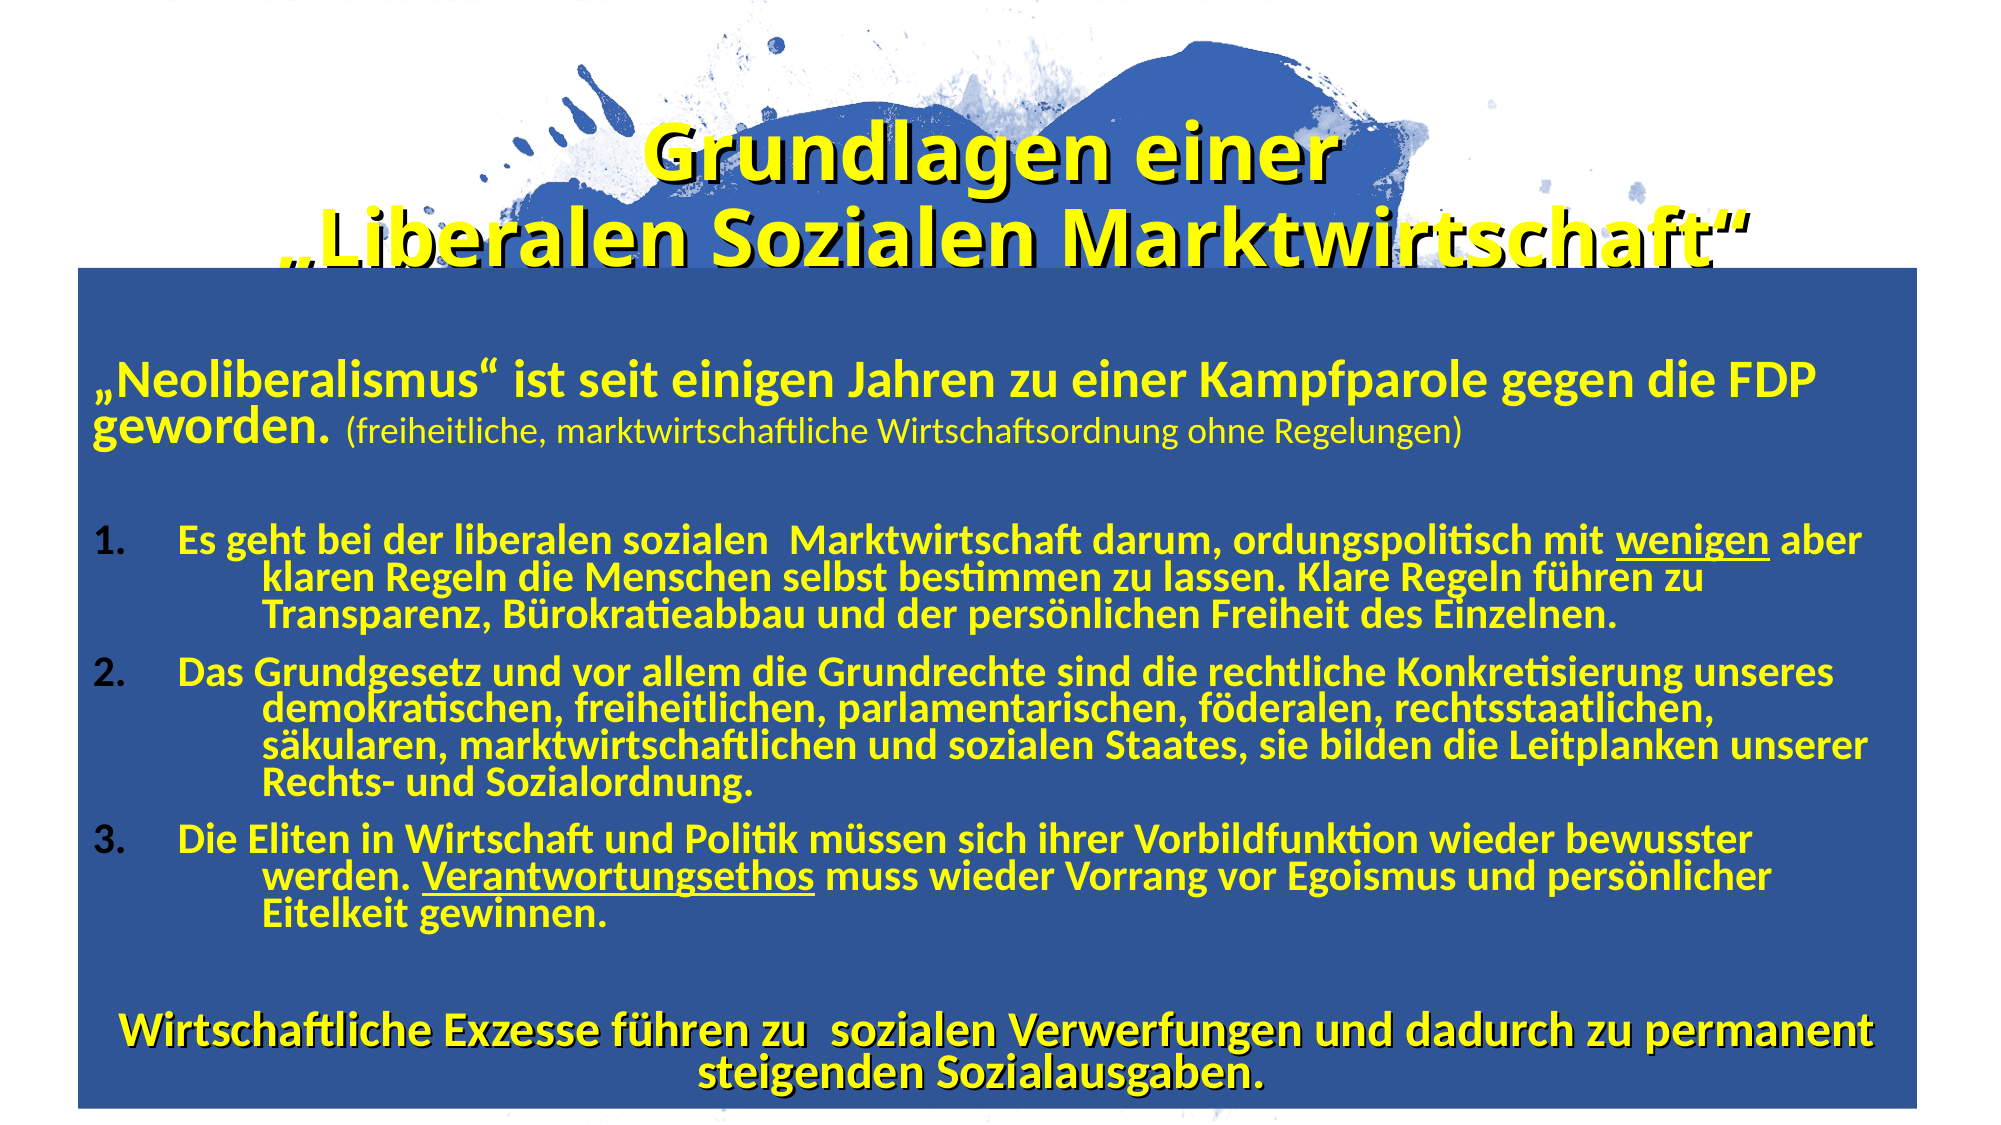

# Grundlagen einer „Liberalen Sozialen Marktwirtschaft“
„Neoliberalismus“ ist seit einigen Jahren zu einer Kampfparole gegen die FDP geworden. (freiheitliche, marktwirtschaftliche Wirtschaftsordnung ohne Regelungen)
Es geht bei der liberalen sozialen Marktwirtschaft darum, ordungspolitisch mit wenigen aber klaren Regeln die Menschen selbst bestimmen zu lassen. Klare Regeln führen zu Transparenz, Bürokratieabbau und der persönlichen Freiheit des Einzelnen.
Das Grundgesetz und vor allem die Grundrechte sind die rechtliche Konkretisierung unseres demokratischen, freiheitlichen, parlamentarischen, föderalen, rechtsstaatlichen, säkularen, marktwirtschaftlichen und sozialen Staates, sie bilden die Leitplanken unserer Rechts- und Sozialordnung.
Die Eliten in Wirtschaft und Politik müssen sich ihrer Vorbildfunktion wieder bewusster werden. Verantwortungsethos muss wieder Vorrang vor Egoismus und persönlicher Eitelkeit gewinnen.
Wirtschaftliche Exzesse führen zu sozialen Verwerfungen und dadurch zu permanent steigenden Sozialausgaben.